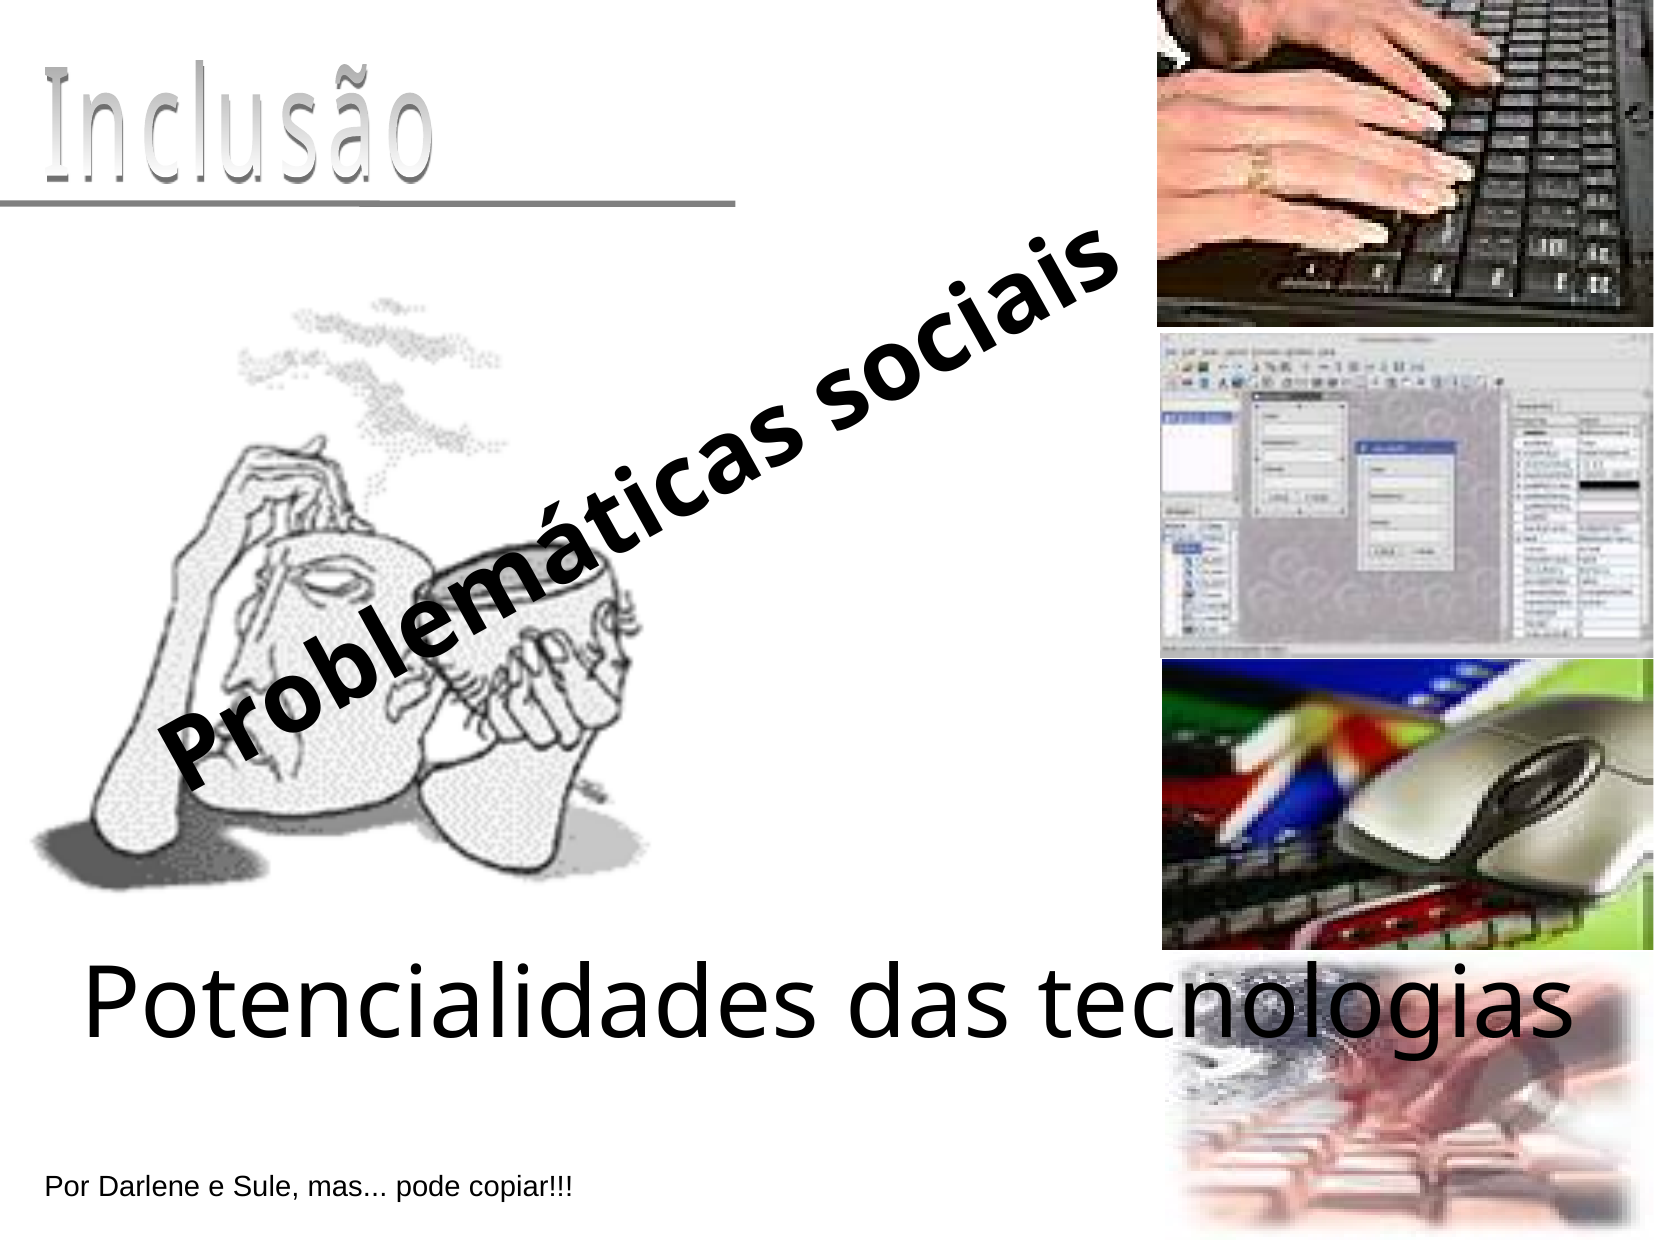

Inclusão
Problemáticas sociais
Potencialidades das tecnologias
Por Darlene e Sule, mas... pode copiar!!!